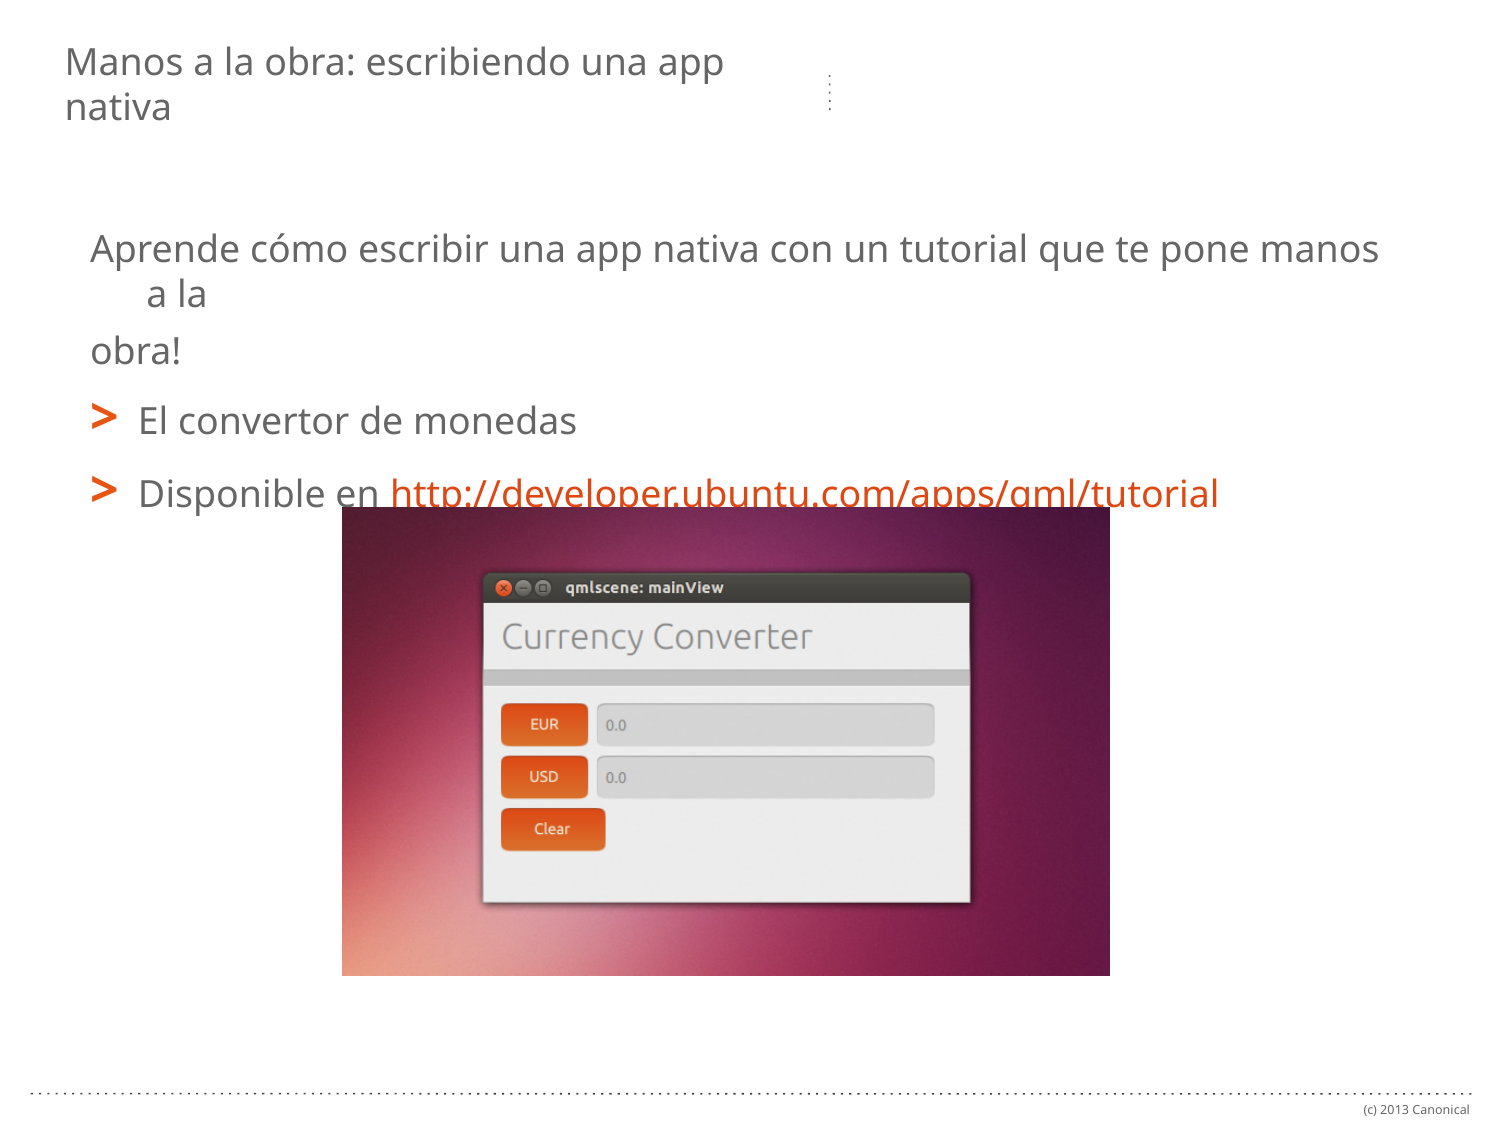

Manos a la obra: escribiendo una app nativa
# Aprende cómo escribir una app nativa con un tutorial que te pone manos a la
obra!
> El convertor de monedas
> Disponible en http://developer.ubuntu.com/apps/qml/tutorial
(c) 2013 Canonical